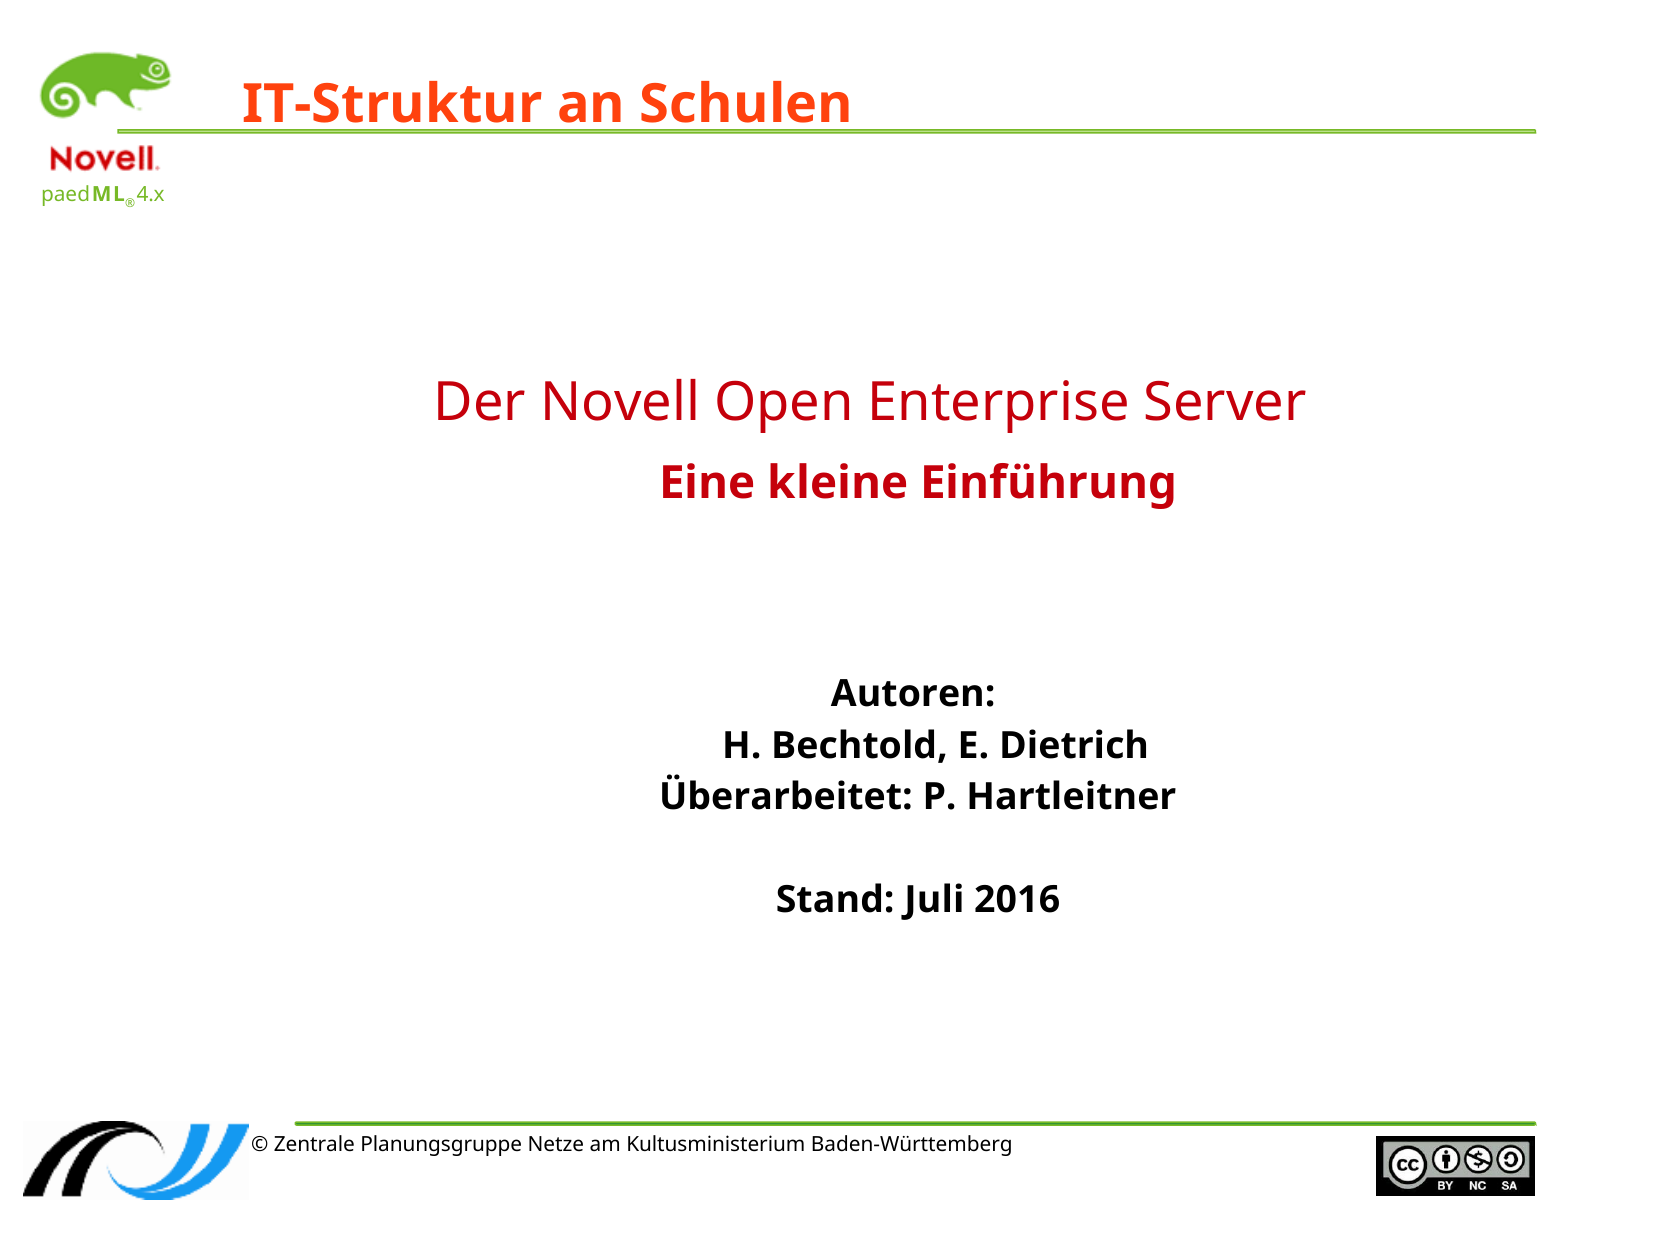

# IT-Struktur an Schulen
Eine kleine Einführung
Autoren:
H. Bechtold, E. Dietrich
Überarbeitet: P. Hartleitner
Stand: Juli 2016
Der Novell Open Enterprise Server
© Zentrale Planungsgruppe Netze am Kultusministerium Baden-Württemberg